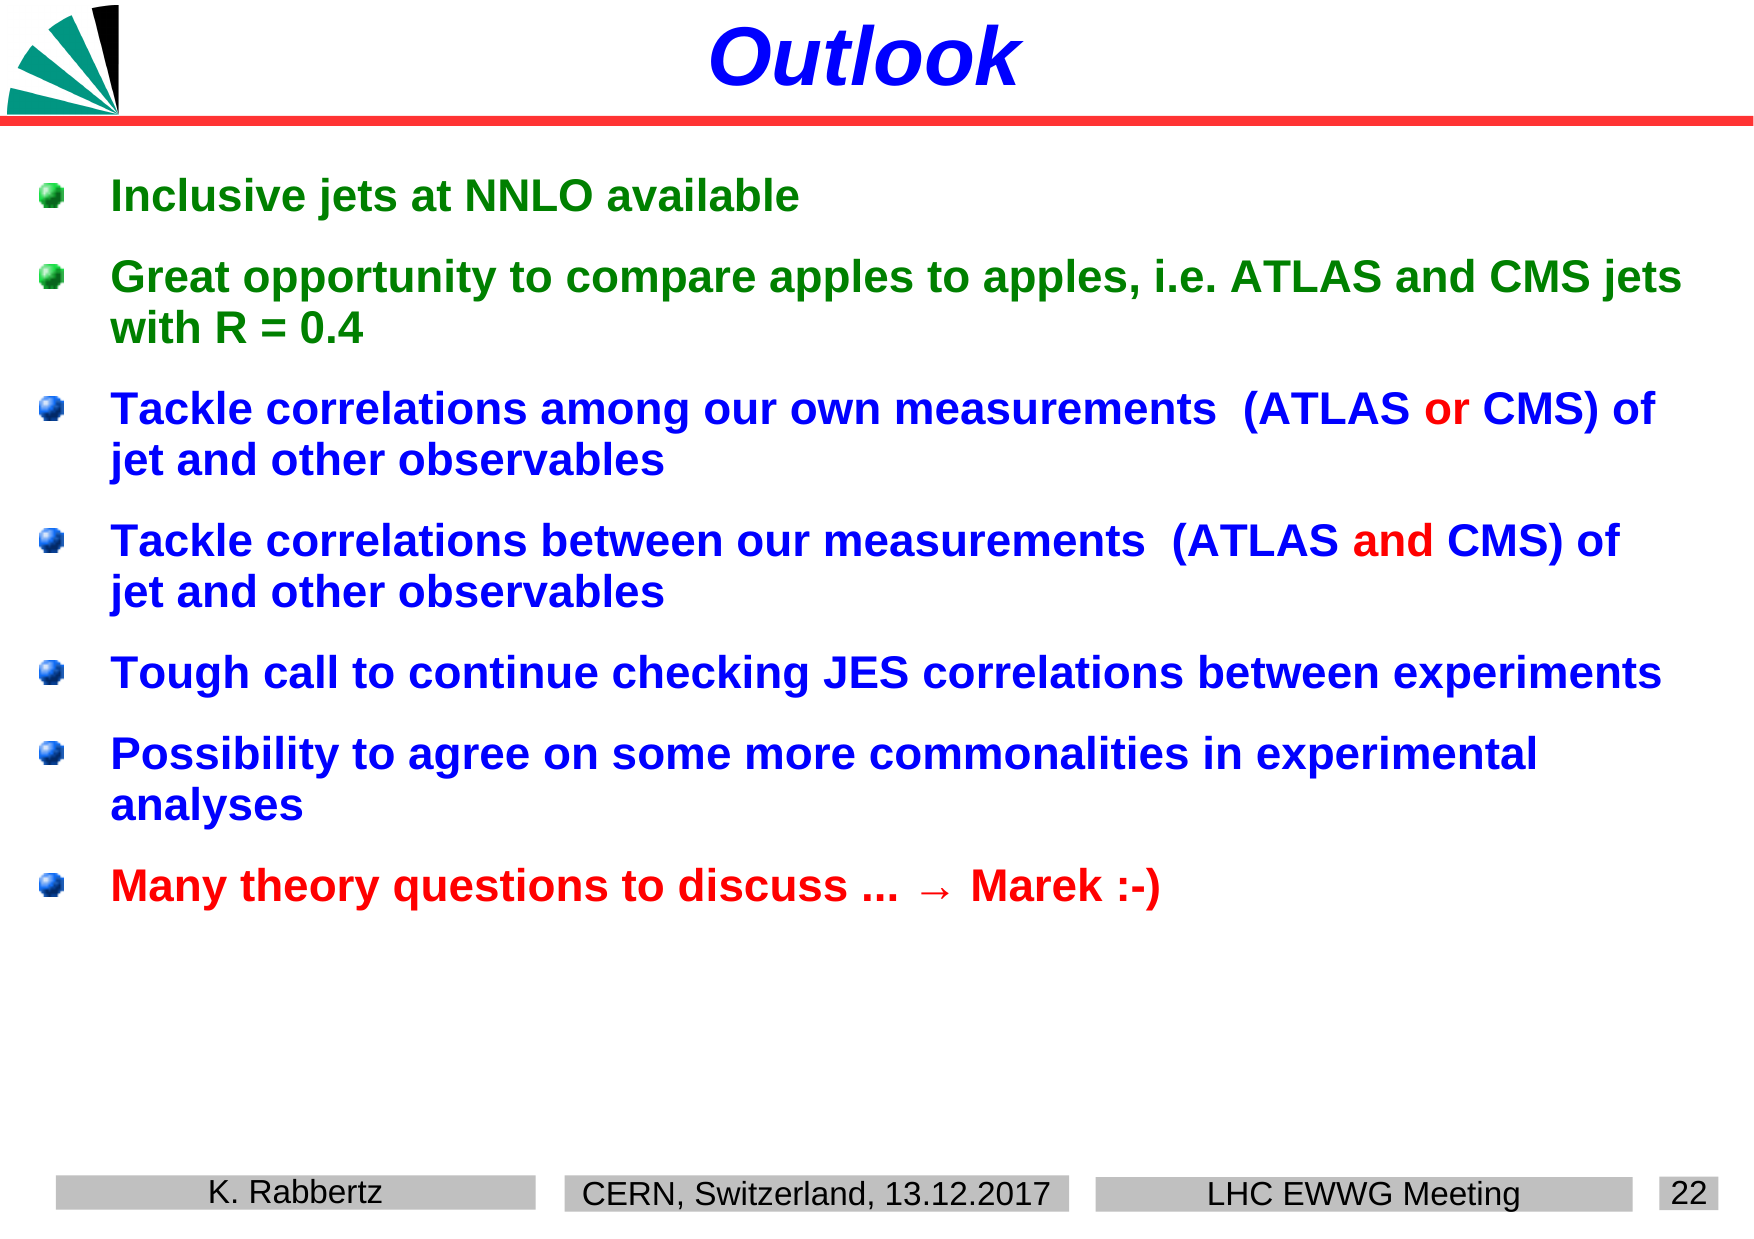

# Outlook
Inclusive jets at NNLO available
Great opportunity to compare apples to apples, i.e. ATLAS and CMS jets with R = 0.4
Tackle correlations among our own measurements (ATLAS or CMS) of jet and other observables
Tackle correlations between our measurements (ATLAS and CMS) of jet and other observables
Tough call to continue checking JES correlations between experiments
Possibility to agree on some more commonalities in experimental analyses
Many theory questions to discuss ... → Marek :-)